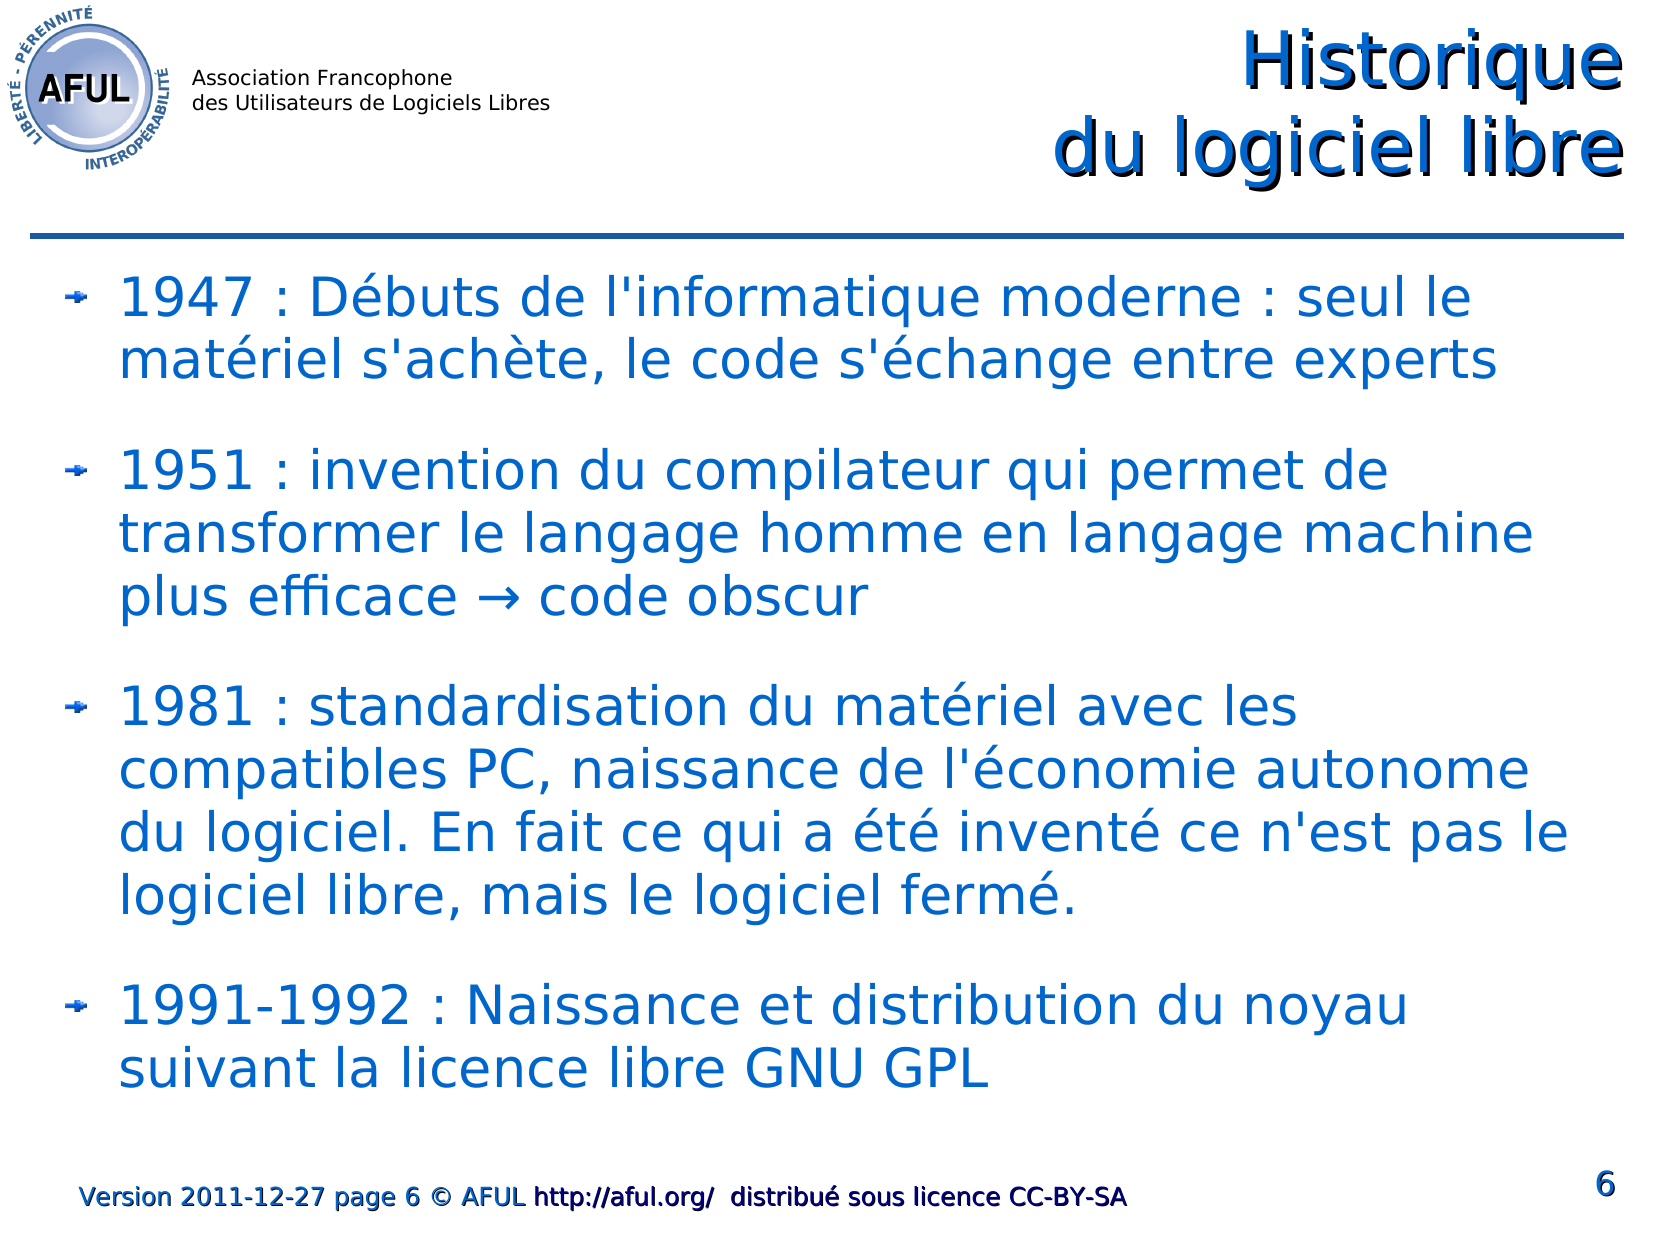

# Historique du logiciel libre
1947 : Débuts de l'informatique moderne : seul le matériel s'achète, le code s'échange entre experts
1951 : invention du compilateur qui permet de transformer le langage homme en langage machine plus efficace → code obscur
1981 : standardisation du matériel avec les compatibles PC, naissance de l'économie autonome du logiciel. En fait ce qui a été inventé ce n'est pas le logiciel libre, mais le logiciel fermé.
1991-1992 : Naissance et distribution du noyau suivant la licence libre GNU GPL